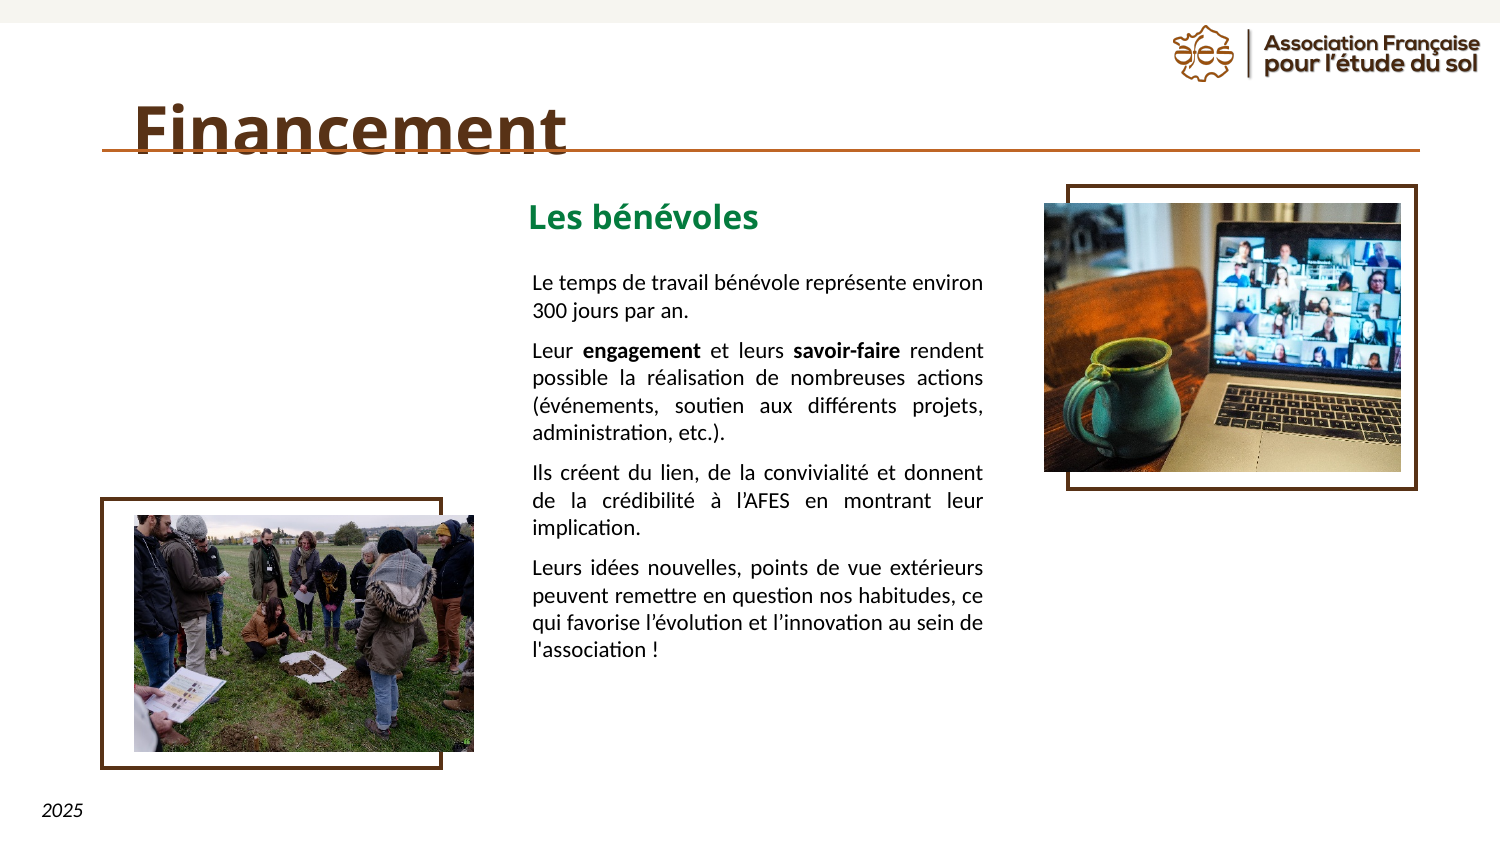

Catégorie 1
# Financement
Les bénévoles
Le temps de travail bénévole représente environ 300 jours par an.
Leur engagement et leurs savoir-faire rendent possible la réalisation de nombreuses actions (événements, soutien aux différents projets, administration, etc.).
Ils créent du lien, de la convivialité et donnent de la crédibilité à l’AFES en montrant leur implication.
Leurs idées nouvelles, points de vue extérieurs peuvent remettre en question nos habitudes, ce qui favorise l’évolution et l’innovation au sein de l'association !
2025